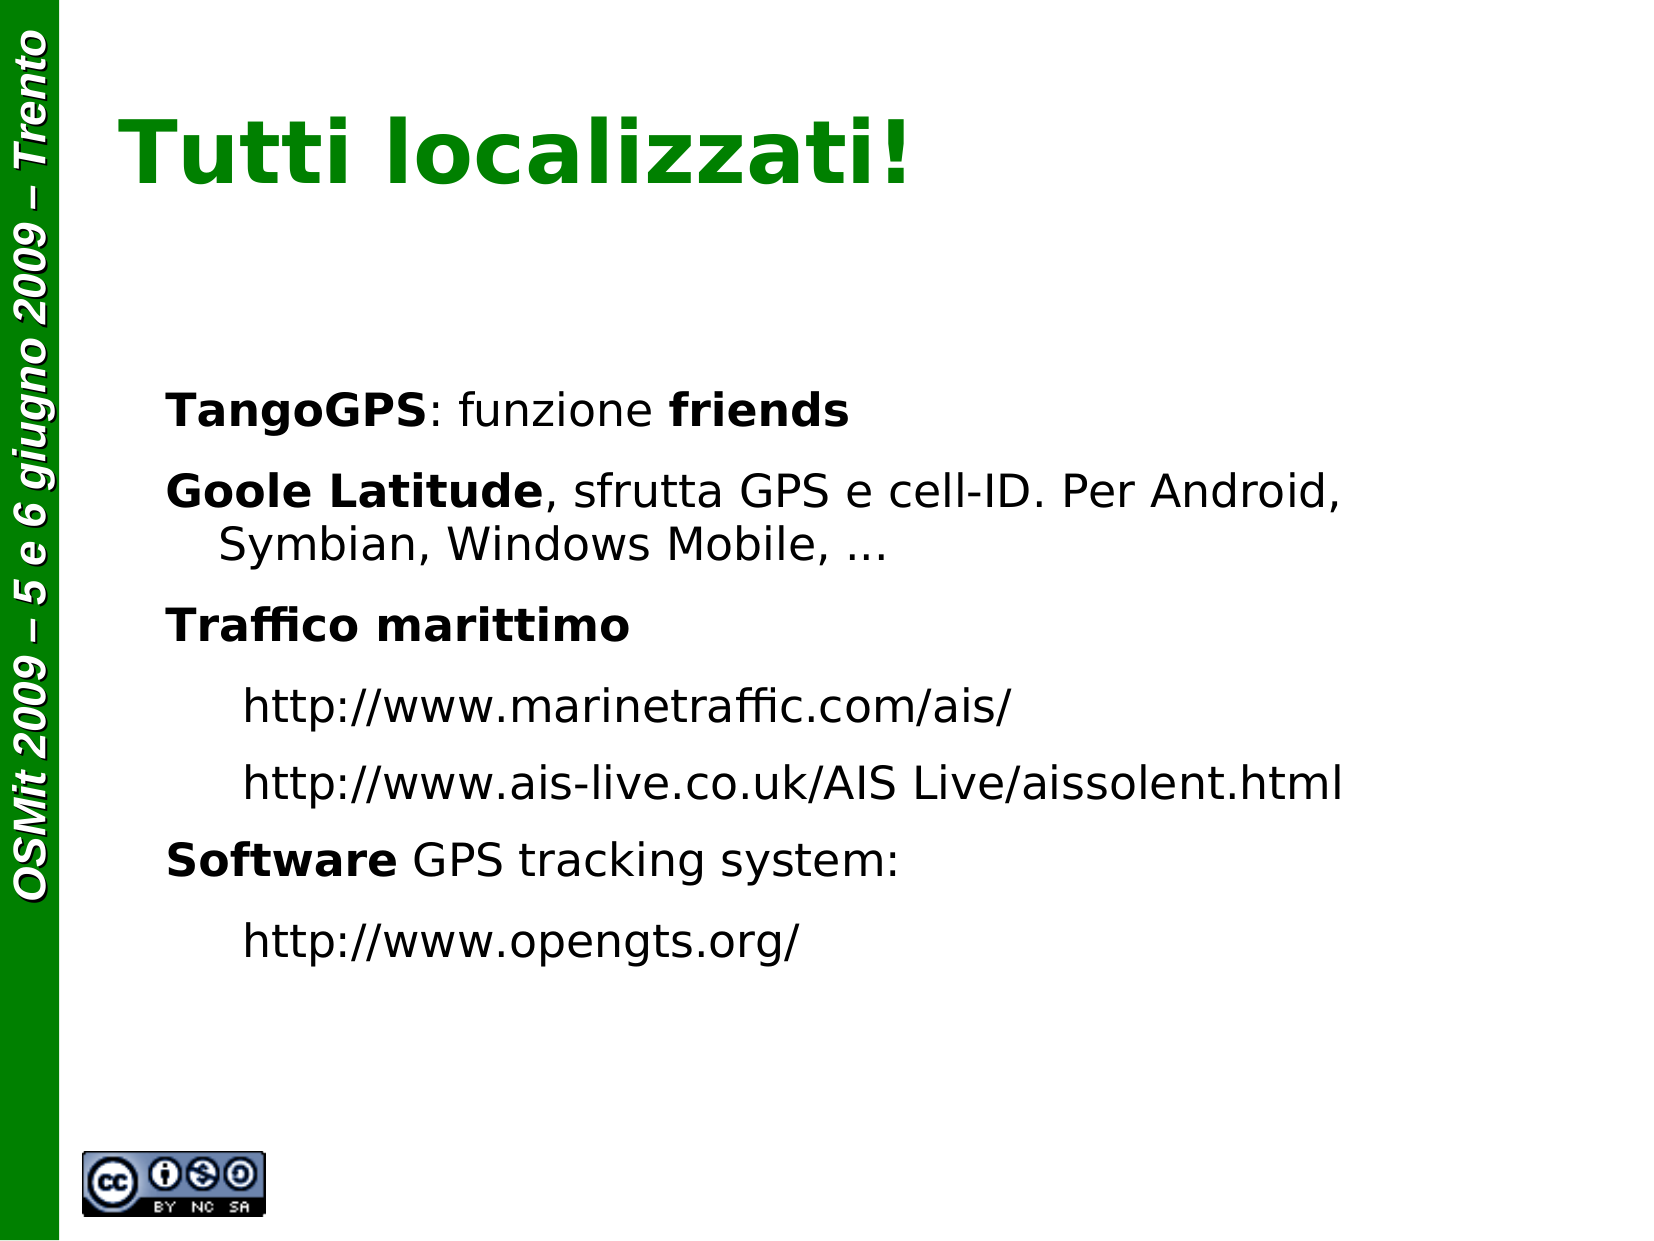

# Tutti localizzati!
TangoGPS: funzione friends
Goole Latitude, sfrutta GPS e cell-ID. Per Android, Symbian, Windows Mobile, ...
Traffico marittimo
http://www.marinetraffic.com/ais/
http://www.ais-live.co.uk/AIS Live/aissolent.html
Software GPS tracking system:
http://www.opengts.org/